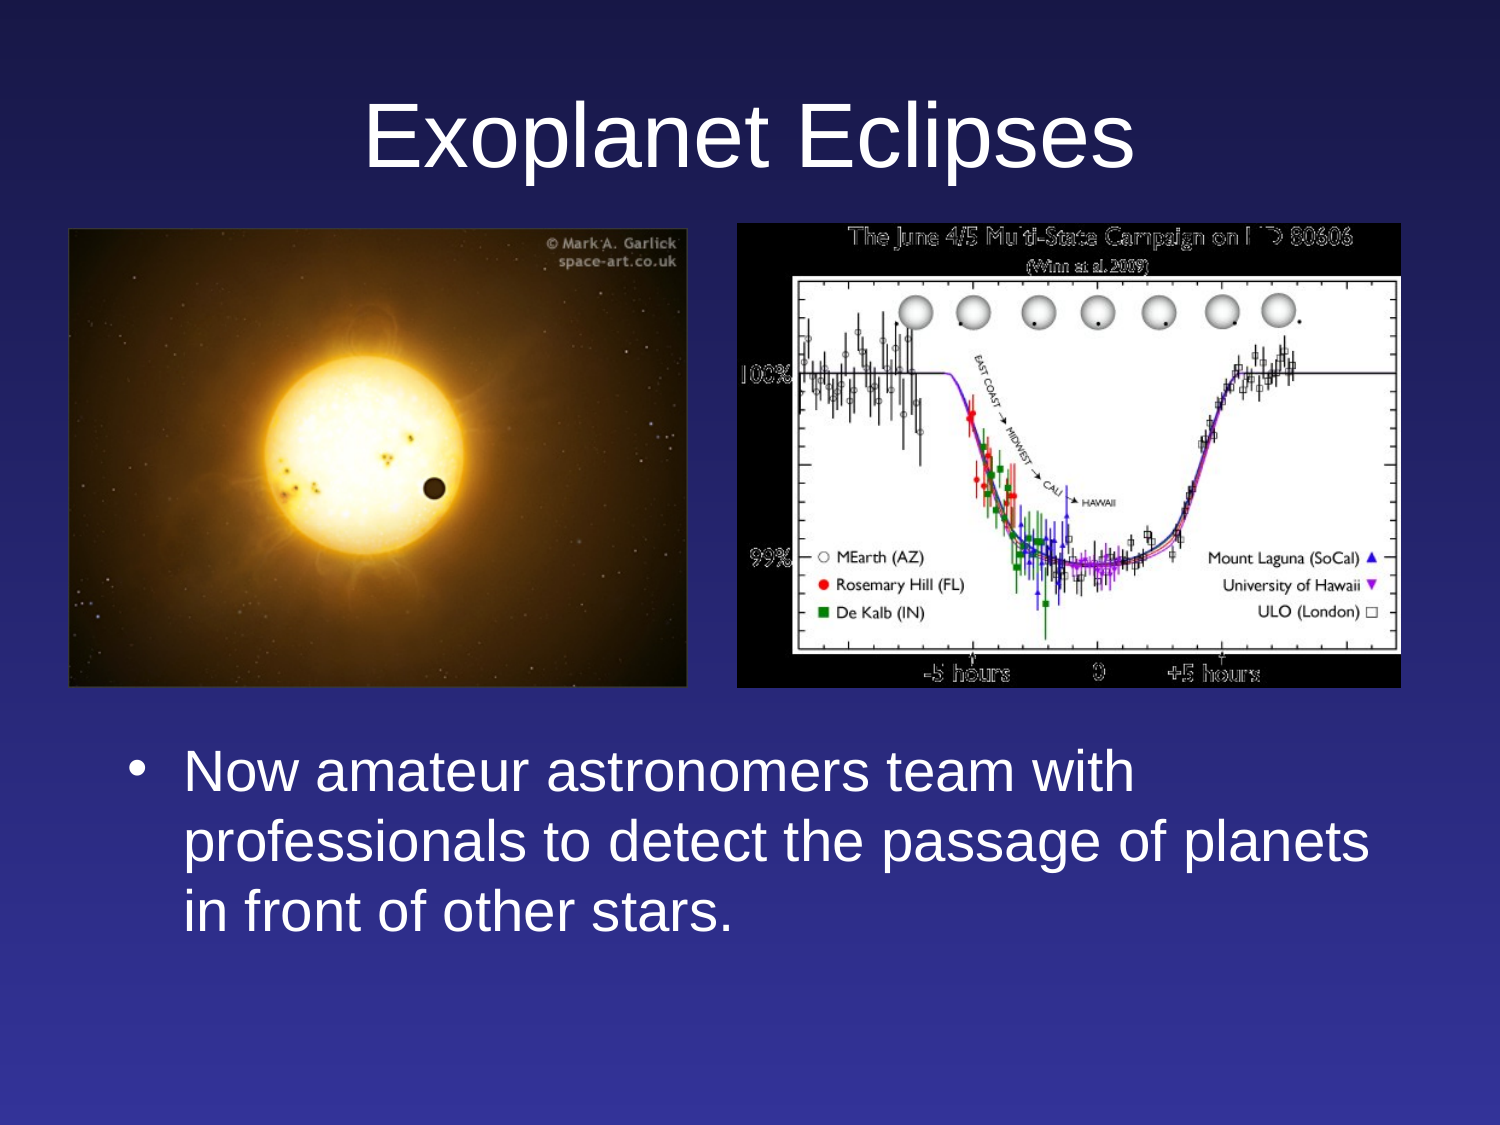

# Exoplanet Eclipses
Now amateur astronomers team with professionals to detect the passage of planets in front of other stars.